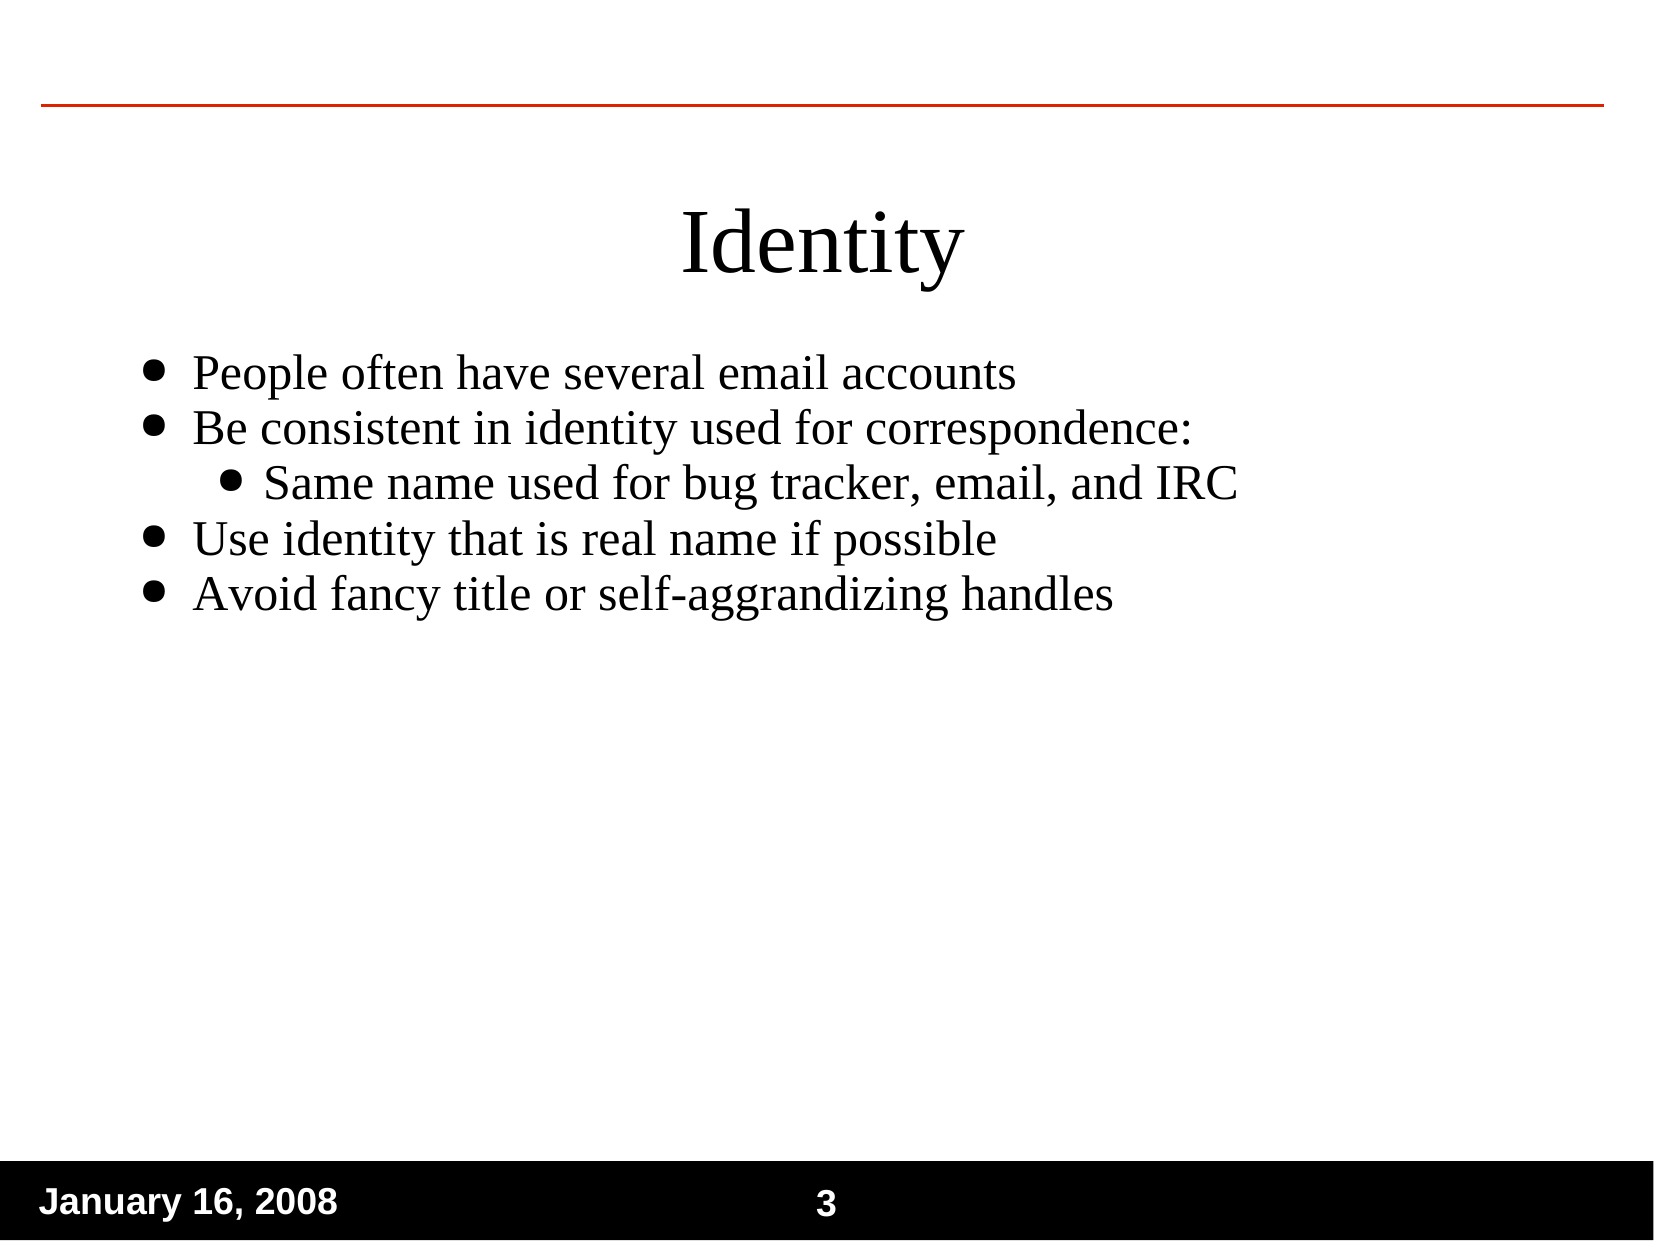

# Identity
People often have several email accounts
Be consistent in identity used for correspondence:
Same name used for bug tracker, email, and IRC
Use identity that is real name if possible
Avoid fancy title or self-aggrandizing handles